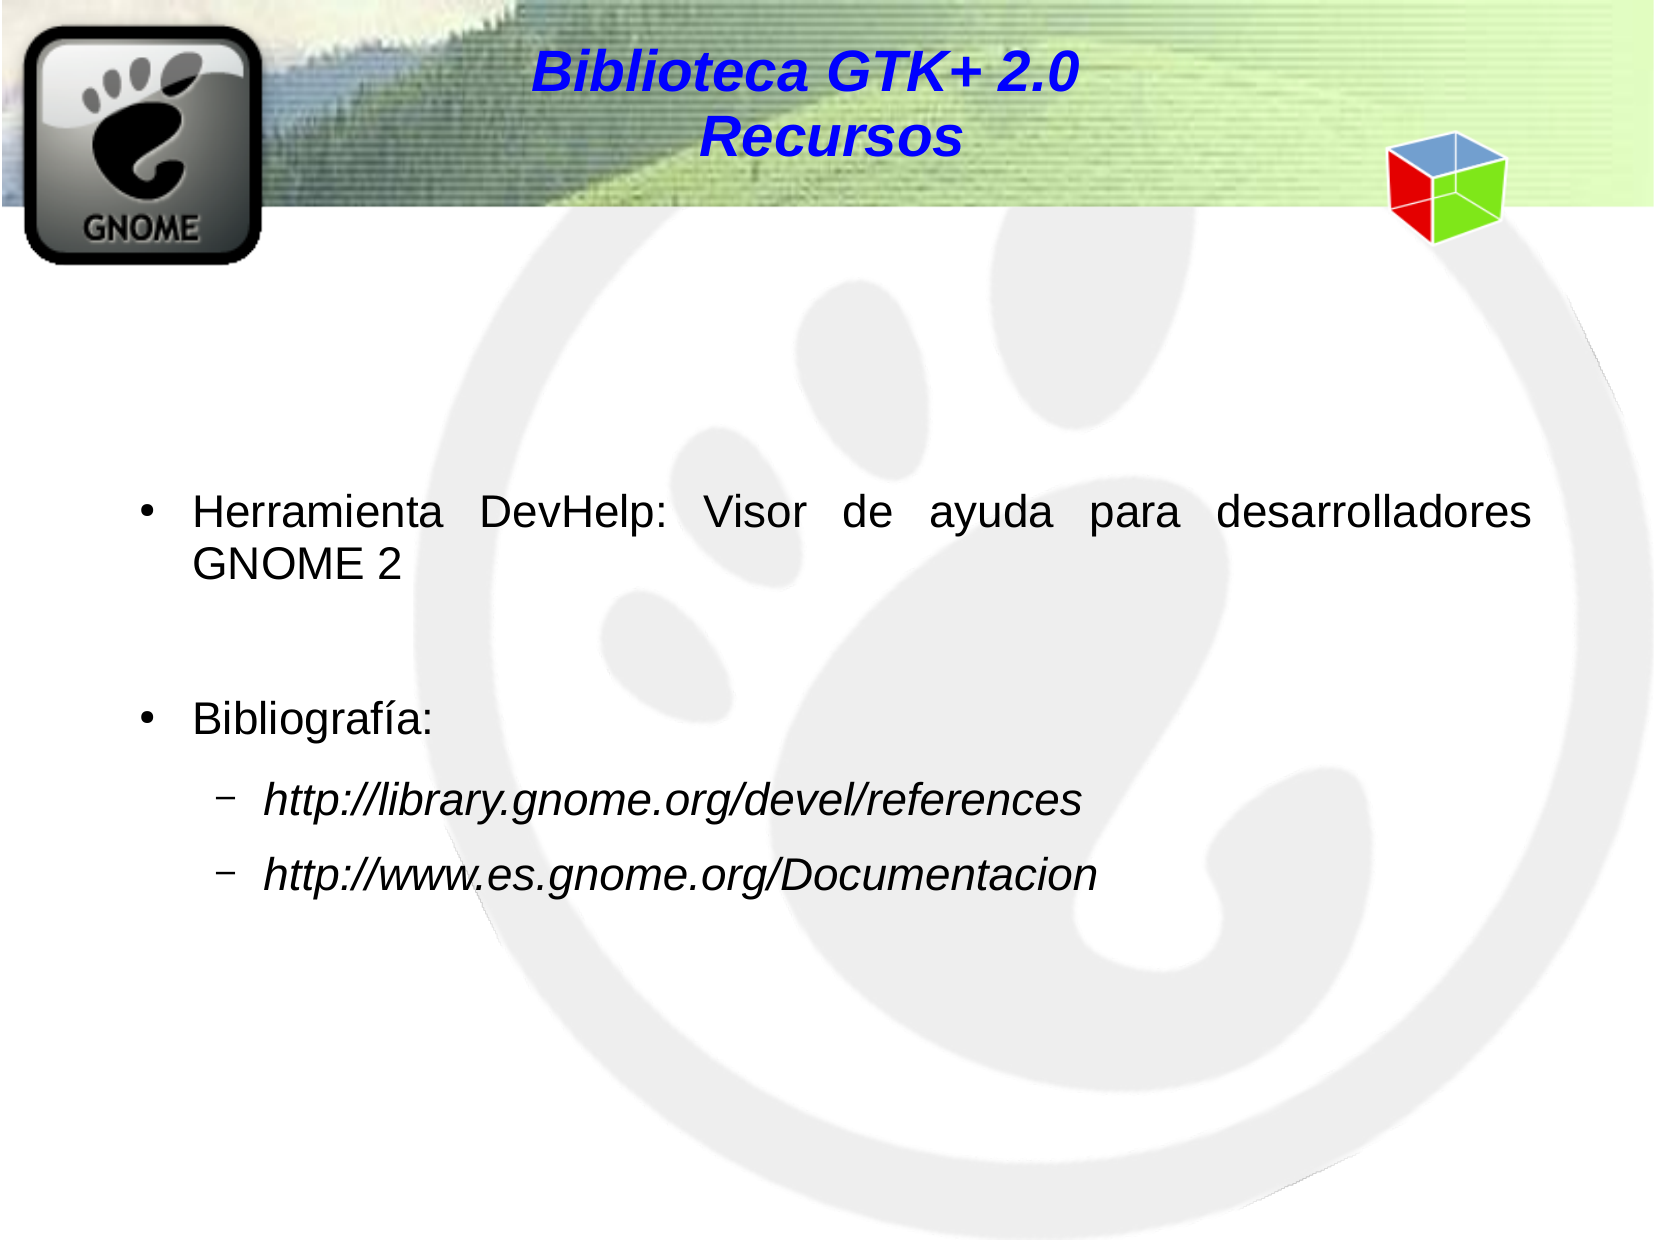

# Biblioteca GTK+ 2.0 Recursos
Herramienta DevHelp: Visor de ayuda para desarrolladores GNOME 2
Bibliografía:
http://library.gnome.org/devel/references
http://www.es.gnome.org/Documentacion